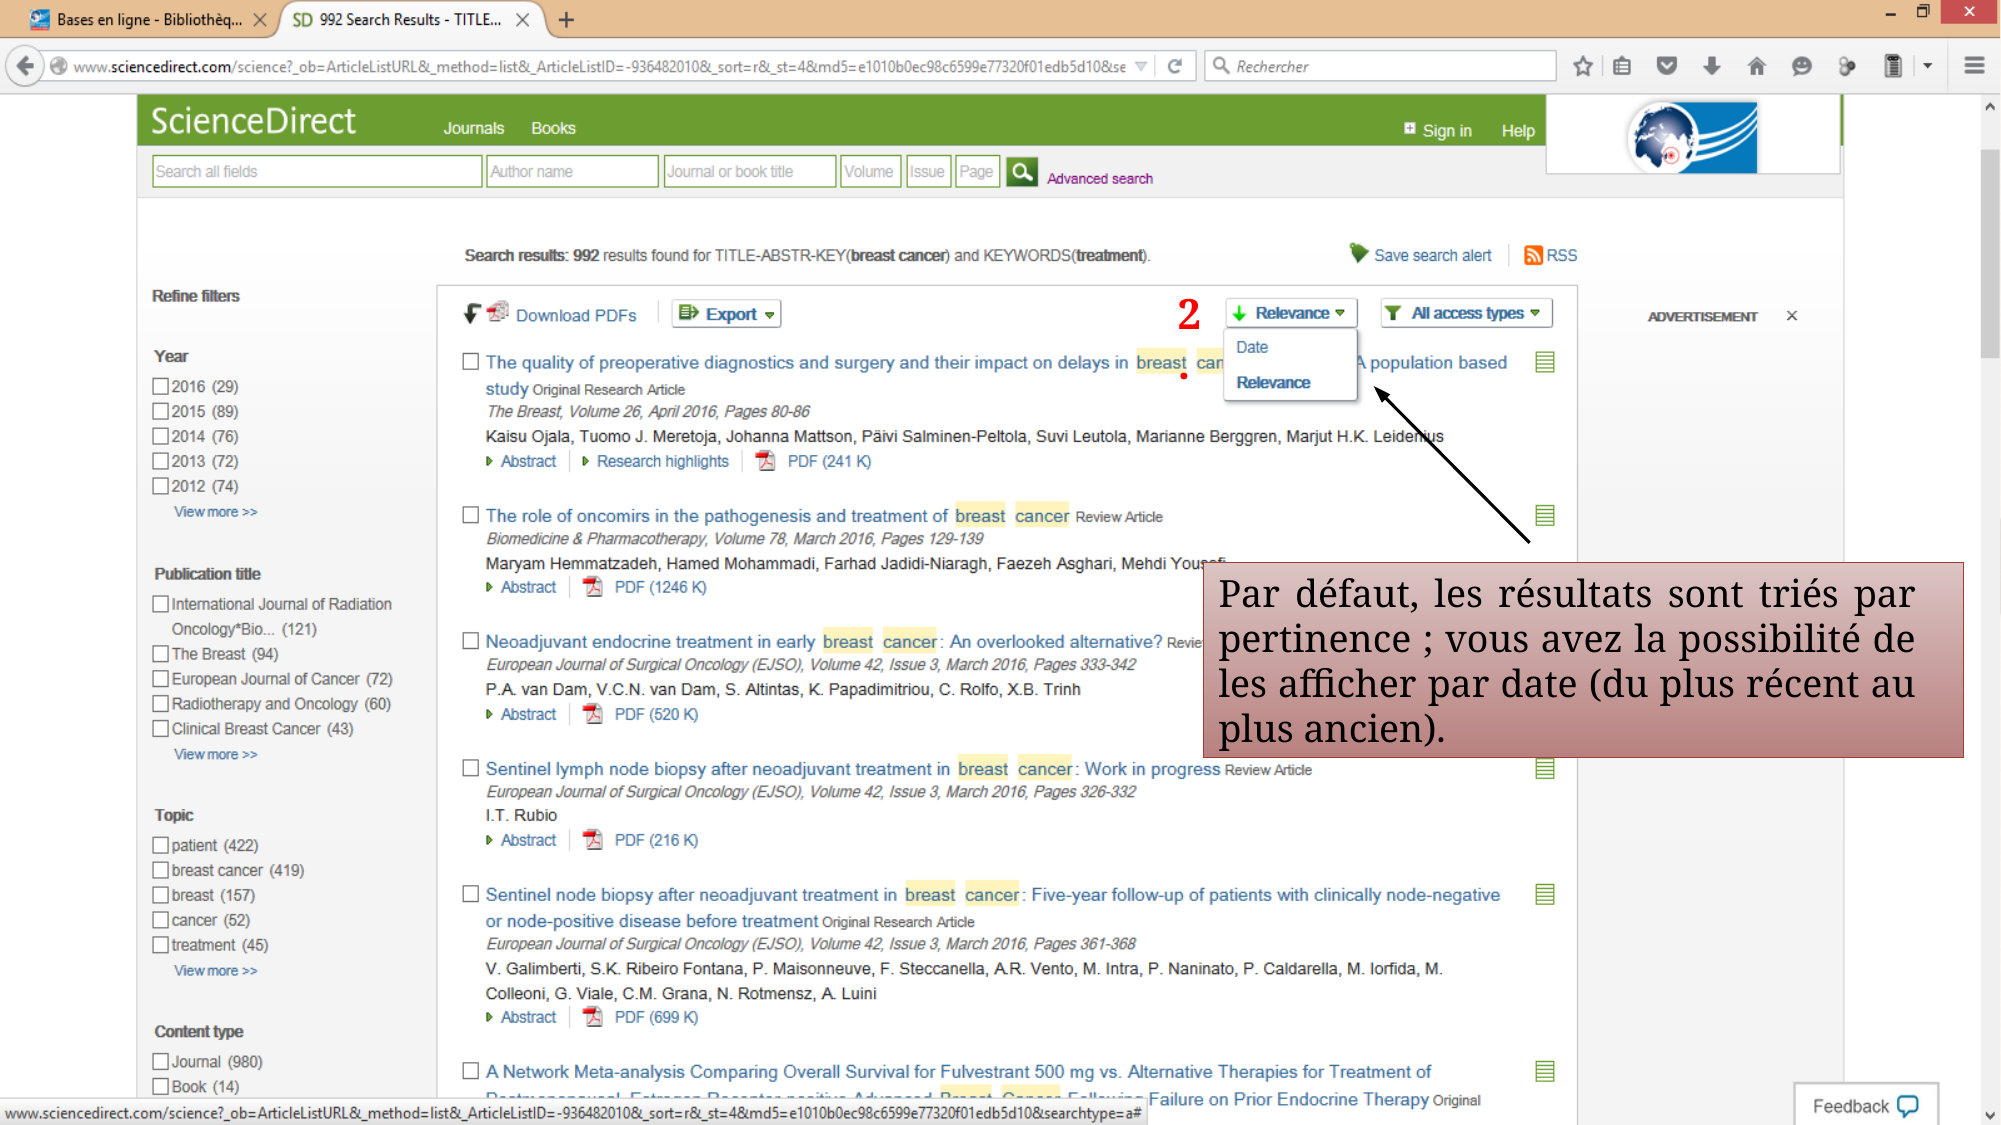

2.
Par défaut, les résultats sont triés par pertinence ; vous avez la possibilité de les afficher par date (du plus récent au plus ancien).